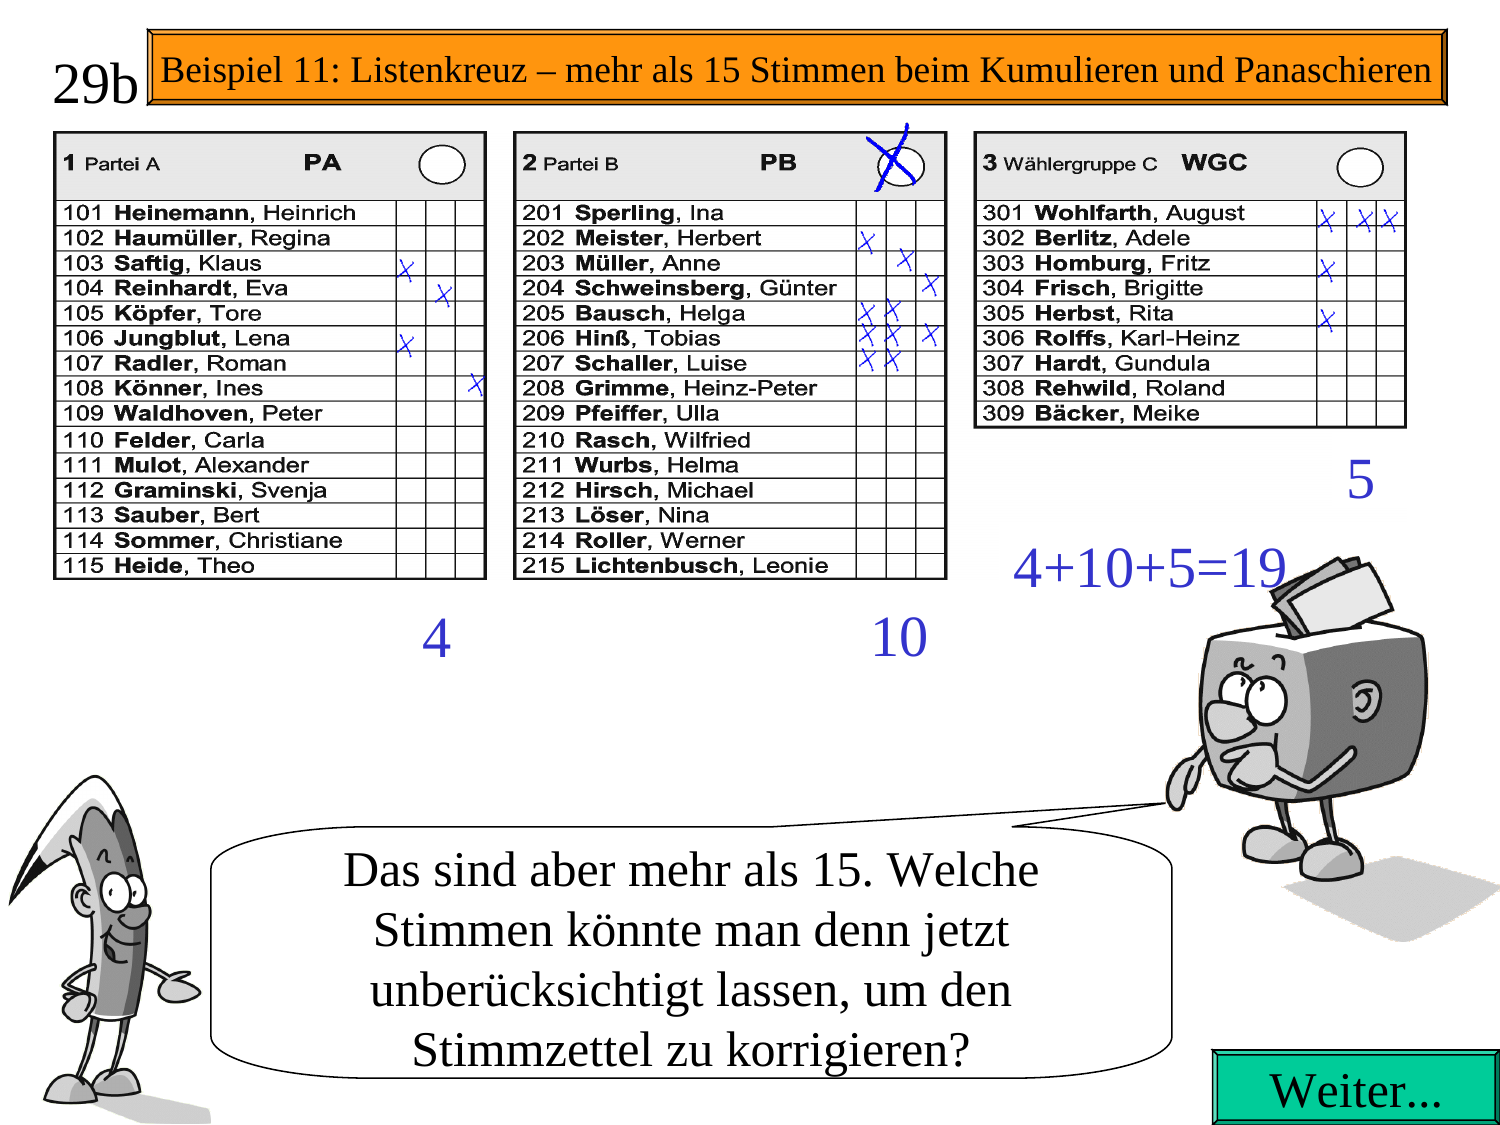

Beispiel 11: Listenkreuz – mehr als 15 Stimmen beim Kumulieren und Panaschieren
29b
5
4+10+5=19
10
4
Das sind aber mehr als 15. Welche Stimmen könnte man denn jetzt unberücksichtigt lassen, um den Stimmzettel zu korrigieren?
Weiter...